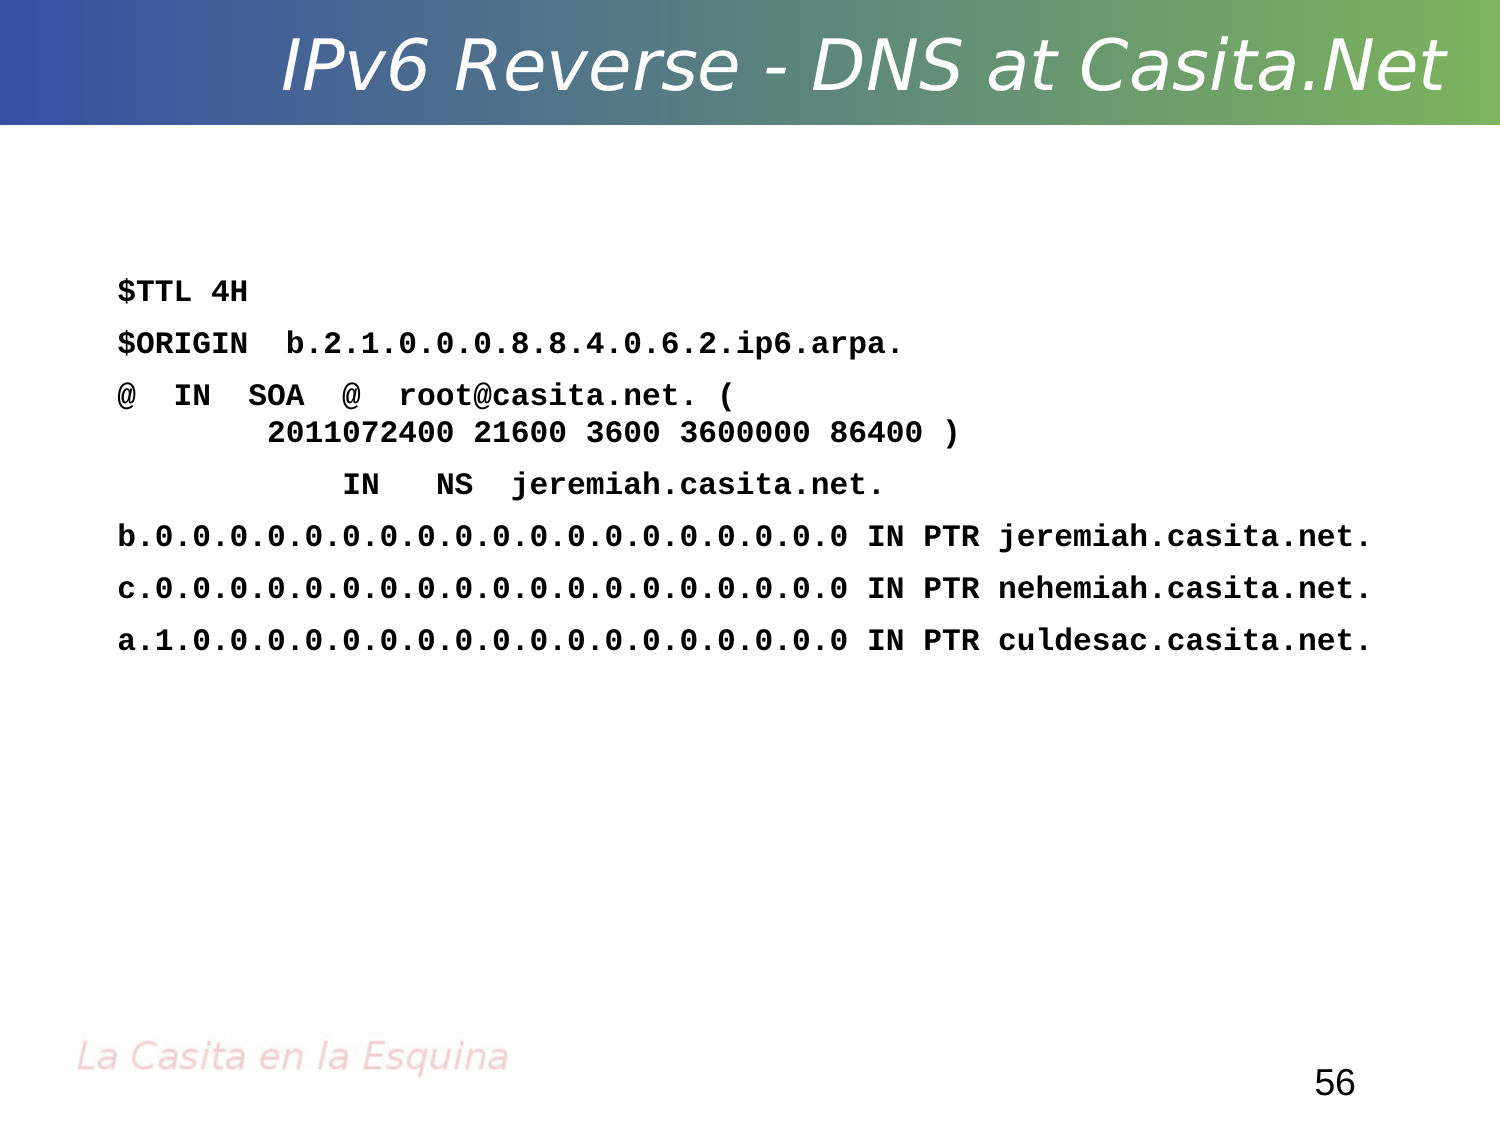

# IPv6 Reverse - DNS at Casita.Net
$TTL 4H
$ORIGIN b.2.1.0.0.0.8.8.4.0.6.2.ip6.arpa.
@ IN SOA @ root@casita.net. (
 2011072400 21600 3600 3600000 86400 )
 IN NS jeremiah.casita.net.
b.0.0.0.0.0.0.0.0.0.0.0.0.0.0.0.0.0.0.0 IN PTR jeremiah.casita.net.
c.0.0.0.0.0.0.0.0.0.0.0.0.0.0.0.0.0.0.0 IN PTR nehemiah.casita.net.
a.1.0.0.0.0.0.0.0.0.0.0.0.0.0.0.0.0.0.0 IN PTR culdesac.casita.net.
56